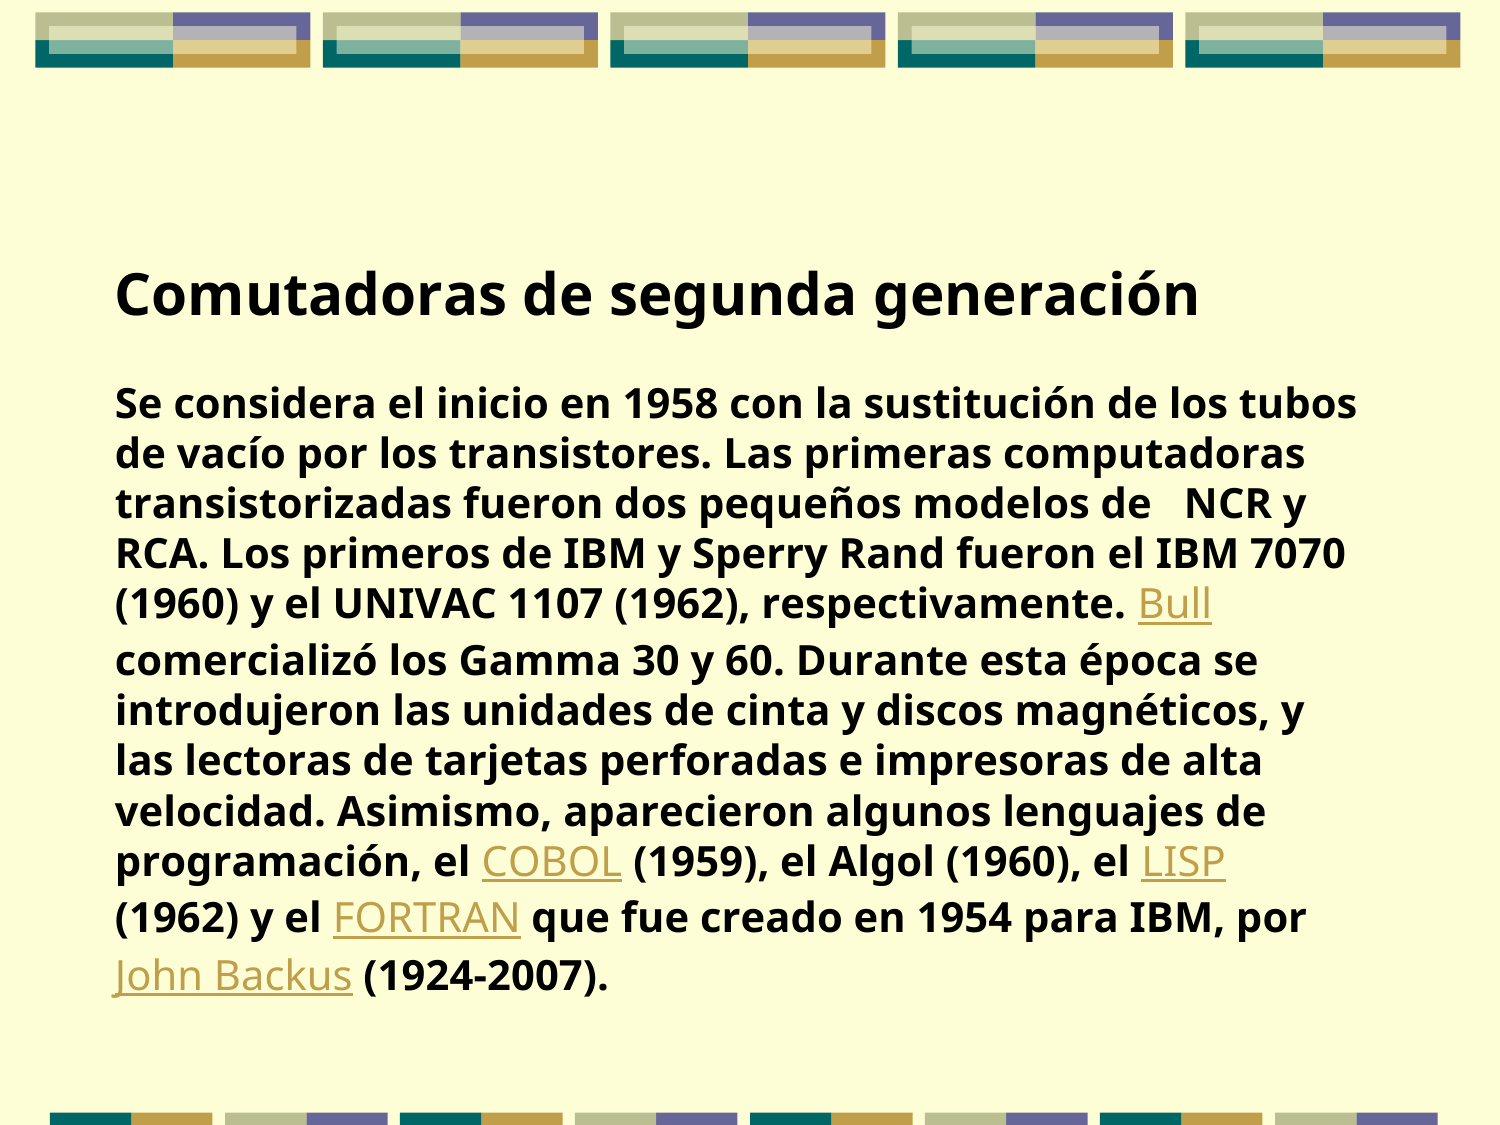

# Comutadoras de segunda generación Se considera el inicio en 1958 con la sustitución de los tubos de vacío por los transistores. Las primeras computadoras transistorizadas fueron dos pequeños modelos de NCR y RCA. Los primeros de IBM y Sperry Rand fueron el IBM 7070 (1960) y el UNIVAC 1107 (1962), respectivamente. Bull comercializó los Gamma 30 y 60. Durante esta época se introdujeron las unidades de cinta y discos magnéticos, y las lectoras de tarjetas perforadas e impresoras de alta velocidad. Asimismo, aparecieron algunos lenguajes de programación, el COBOL (1959), el Algol (1960), el LISP (1962) y el FORTRAN que fue creado en 1954 para IBM, por John Backus (1924-2007).